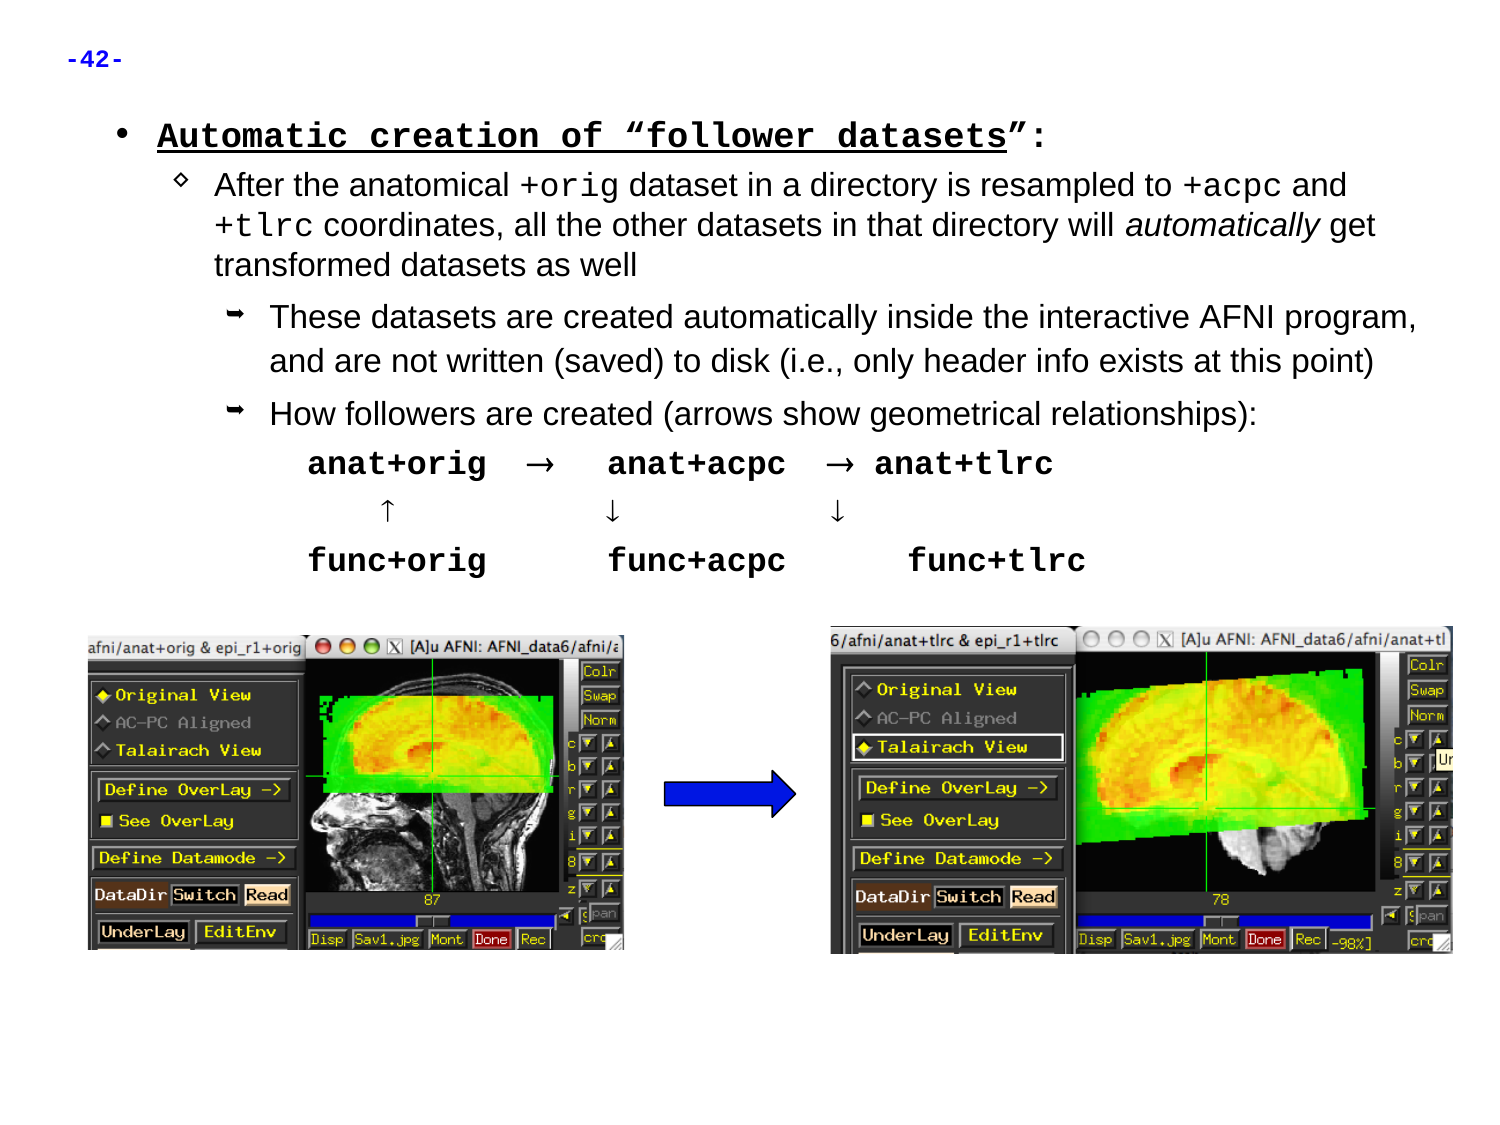

Automatic creation of “follower datasets”:
After the anatomical +orig dataset in a directory is resampled to +acpc and +tlrc coordinates, all the other datasets in that directory will automatically get transformed datasets as well
These datasets are created automatically inside the interactive AFNI program, and are not written (saved) to disk (i.e., only header info exists at this point)
How followers are created (arrows show geometrical relationships):
		anat+orig 	anat+acpc  anat+tlrc
		 		 		 
		func+orig 	func+acpc 	func+tlrc